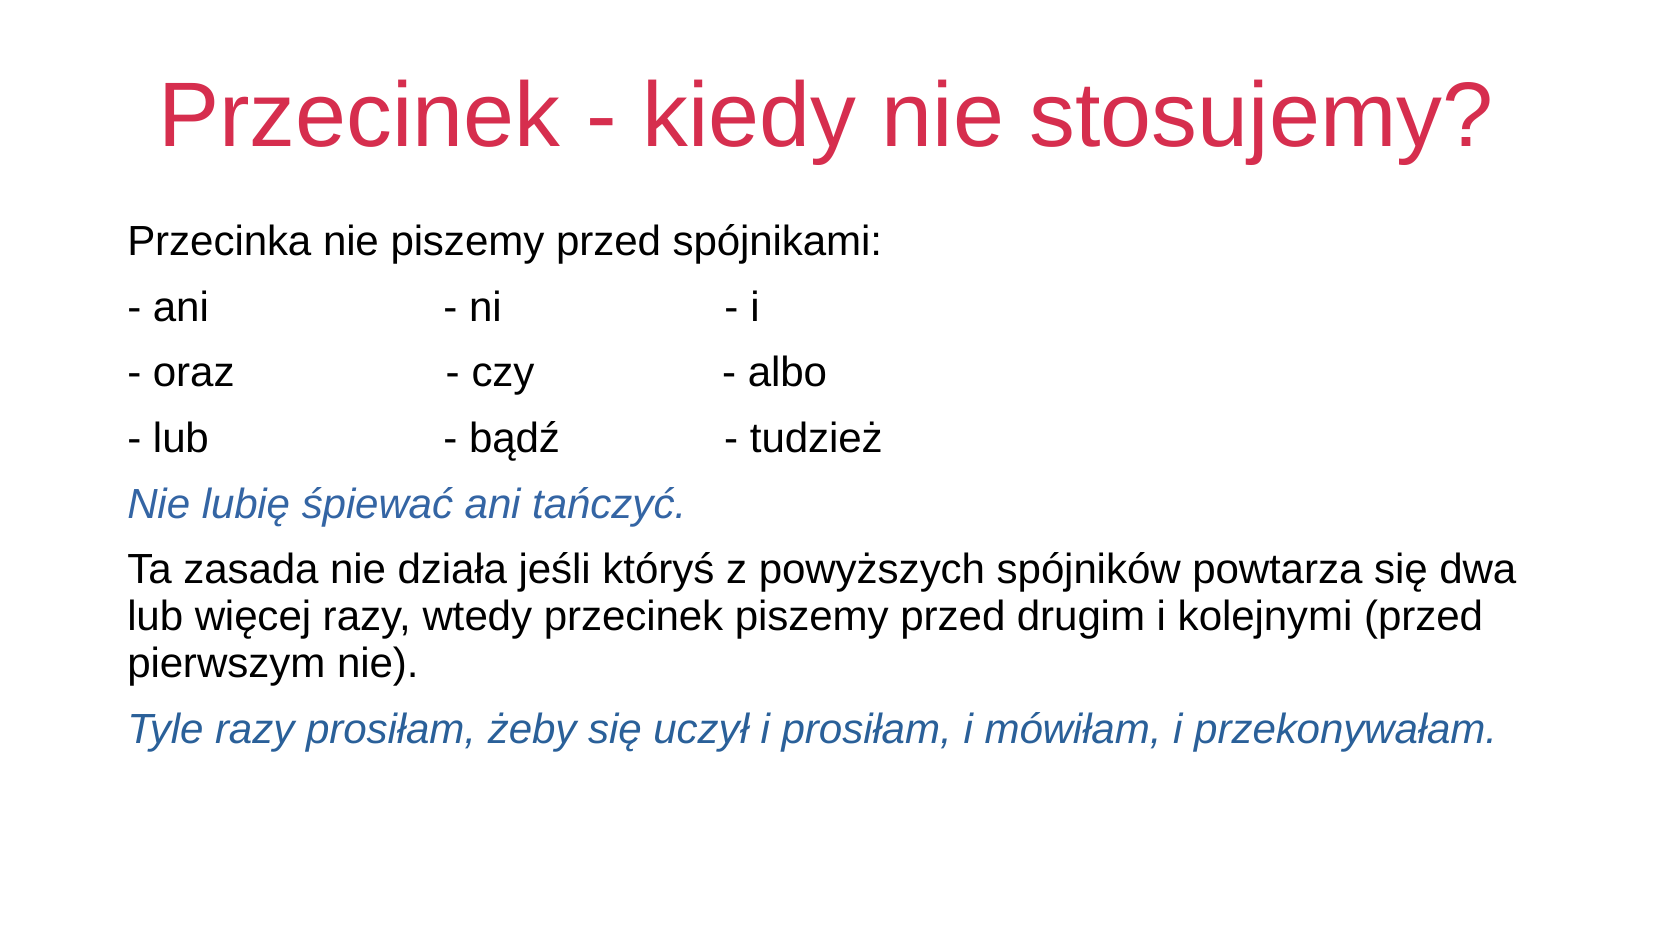

# Przecinek - kiedy nie stosujemy?
Przecinka nie piszemy przed spójnikami:
- ani - ni - i
- oraz - czy - albo
- lub - bądź - tudzież
Nie lubię śpiewać ani tańczyć.
Ta zasada nie działa jeśli któryś z powyższych spójników powtarza się dwa lub więcej razy, wtedy przecinek piszemy przed drugim i kolejnymi (przed pierwszym nie).
Tyle razy prosiłam, żeby się uczył i prosiłam, i mówiłam, i przekonywałam.